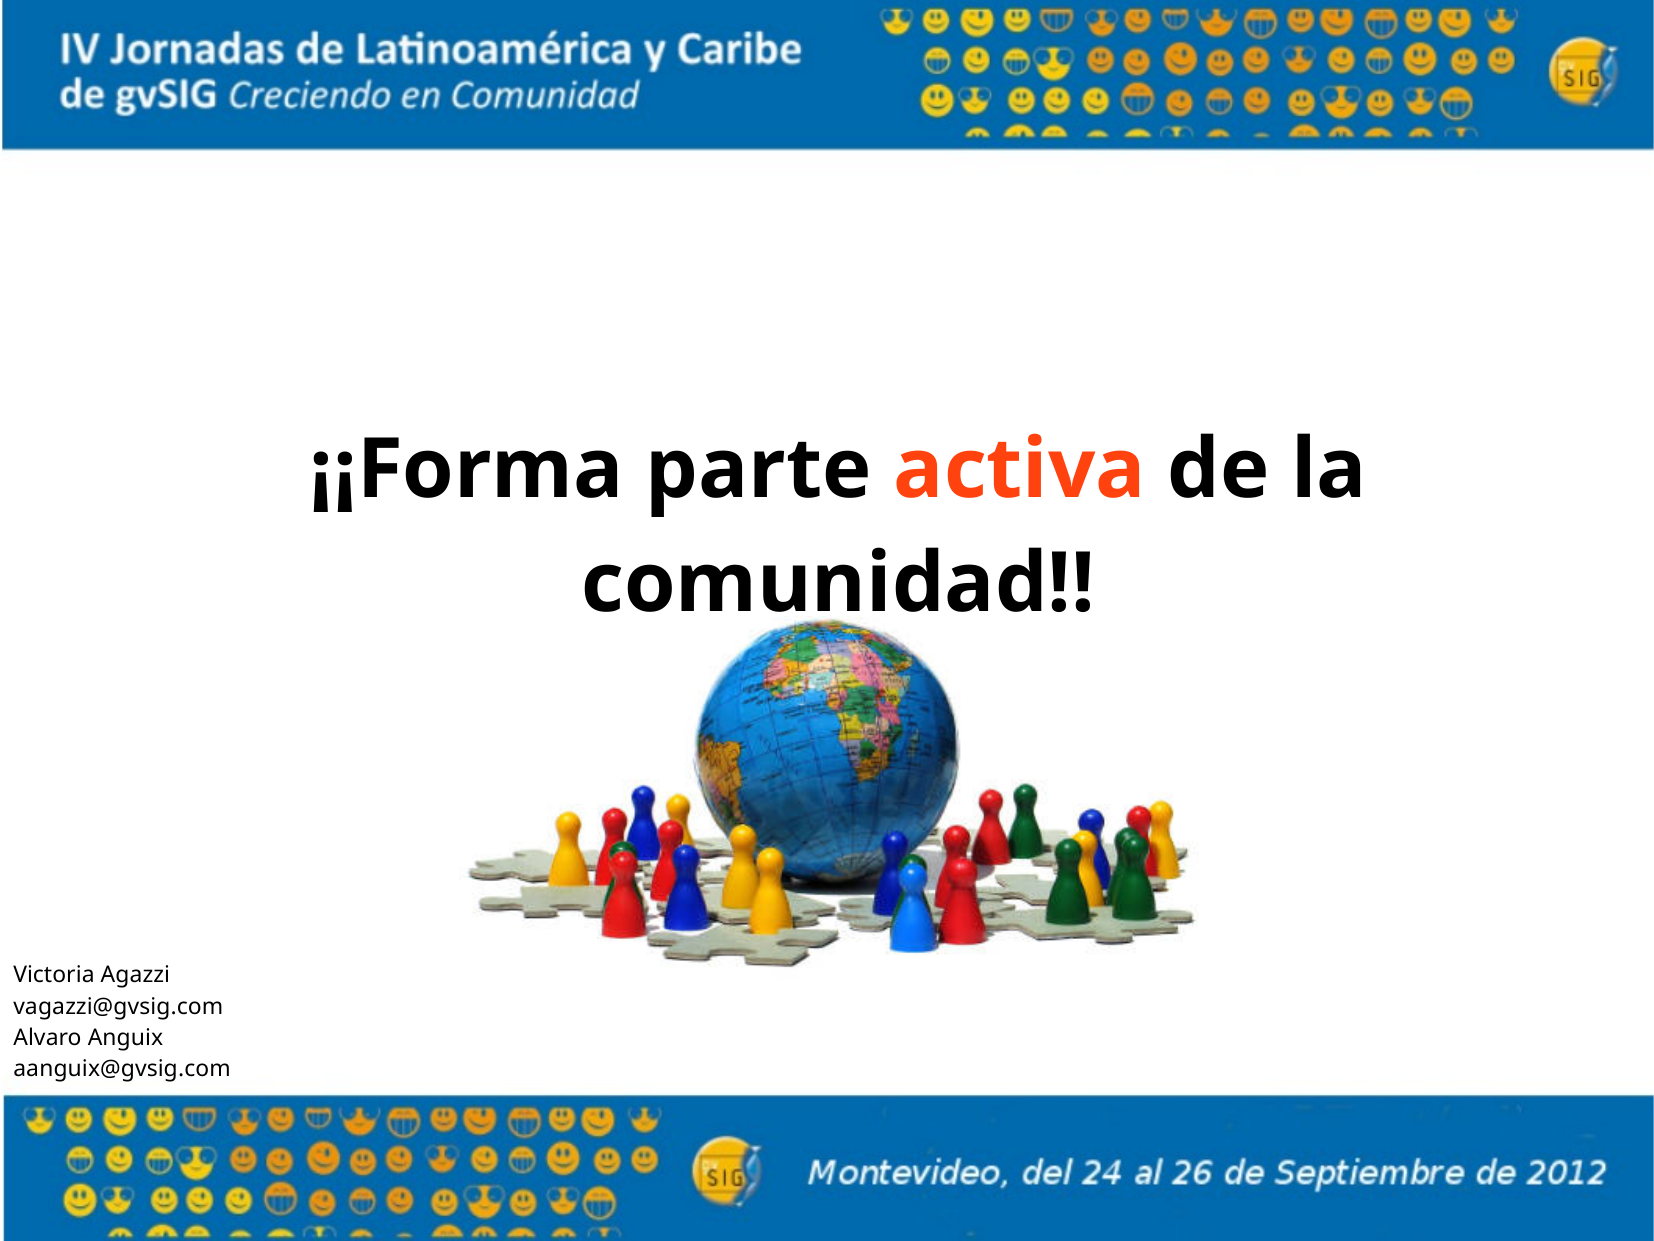

# ¡¡Forma parte activa de la comunidad!!
Victoria Agazzi
vagazzi@gvsig.com
Alvaro Anguix
aanguix@gvsig.com